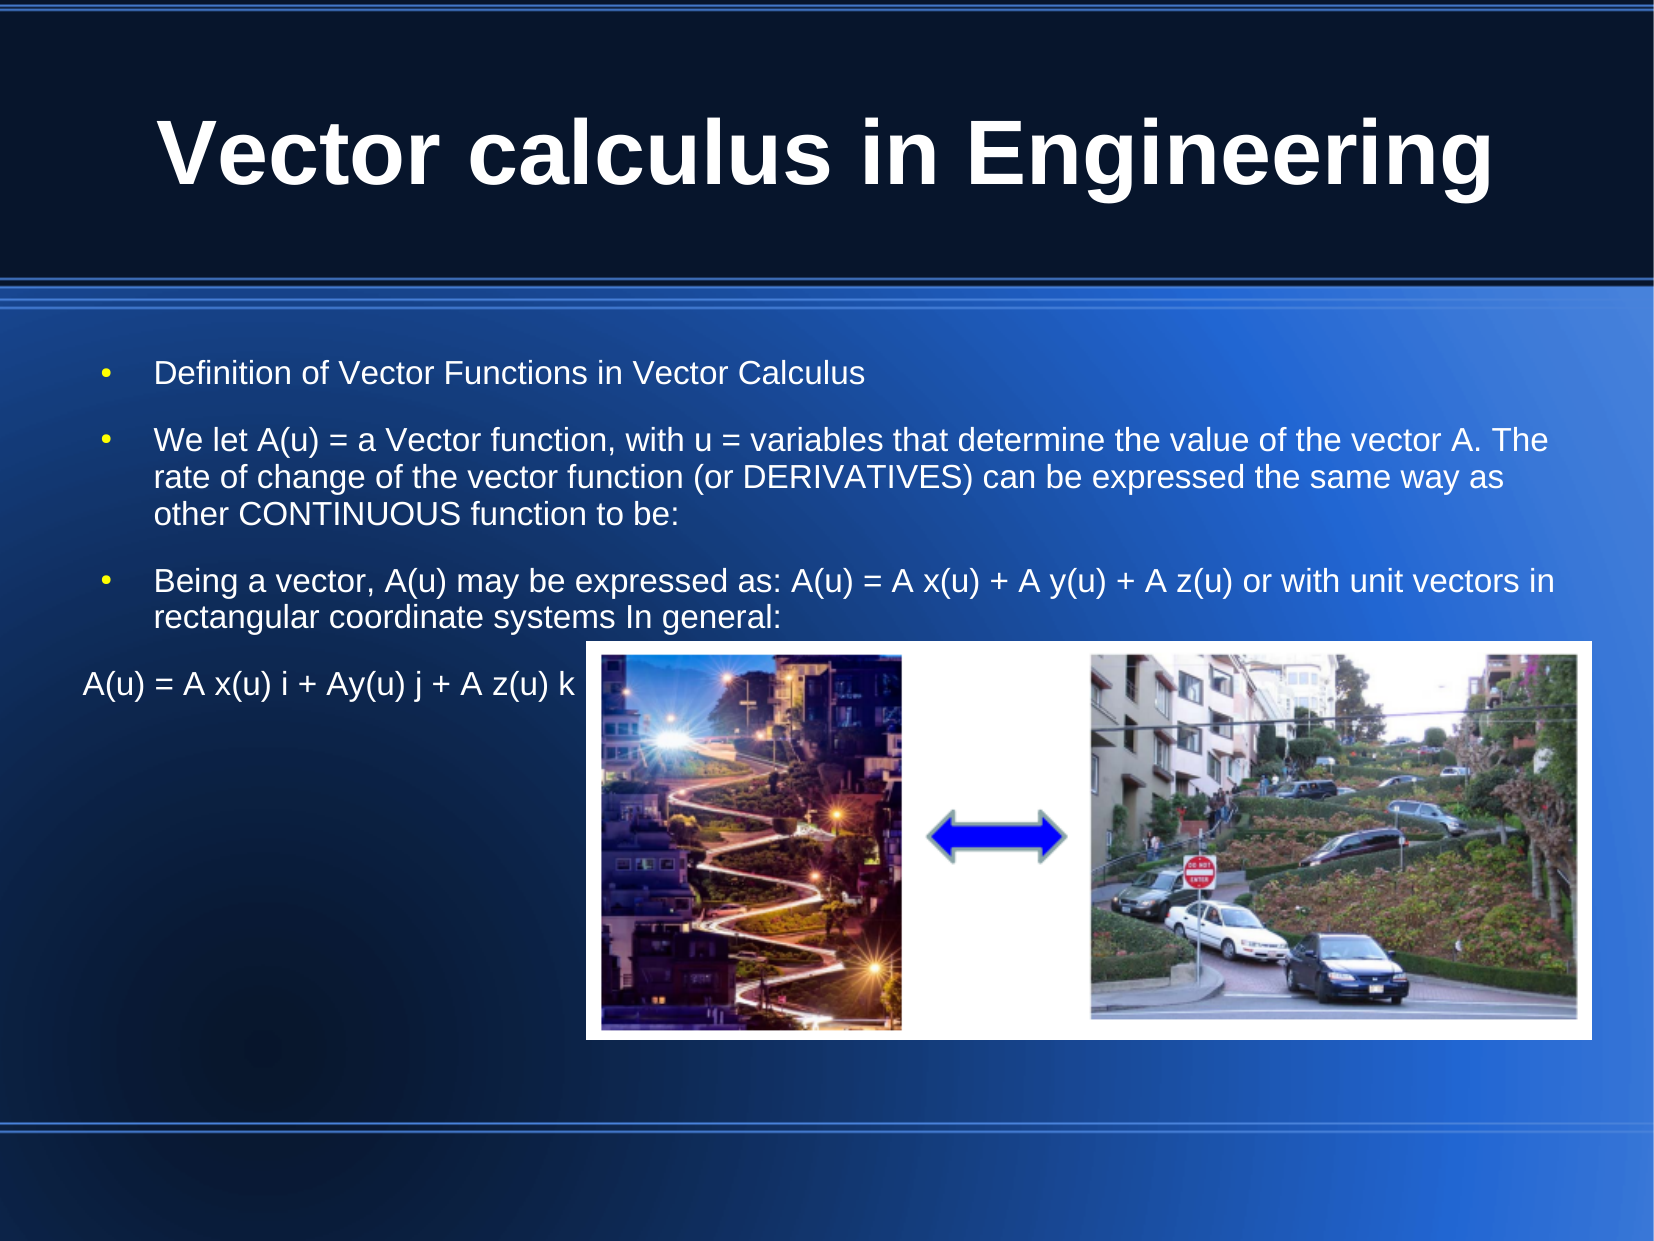

# Vector calculus in Engineering
Definition of Vector Functions in Vector Calculus
We let A(u) = a Vector function, with u = variables that determine the value of the vector A. The rate of change of the vector function (or DERIVATIVES) can be expressed the same way as other CONTINUOUS function to be:
Being a vector, A(u) may be expressed as: A(u) = A x(u) + A y(u) + A z(u) or with unit vectors in rectangular coordinate systems In general:
A(u) = A x(u) i + Ay(u) j + A z(u) k